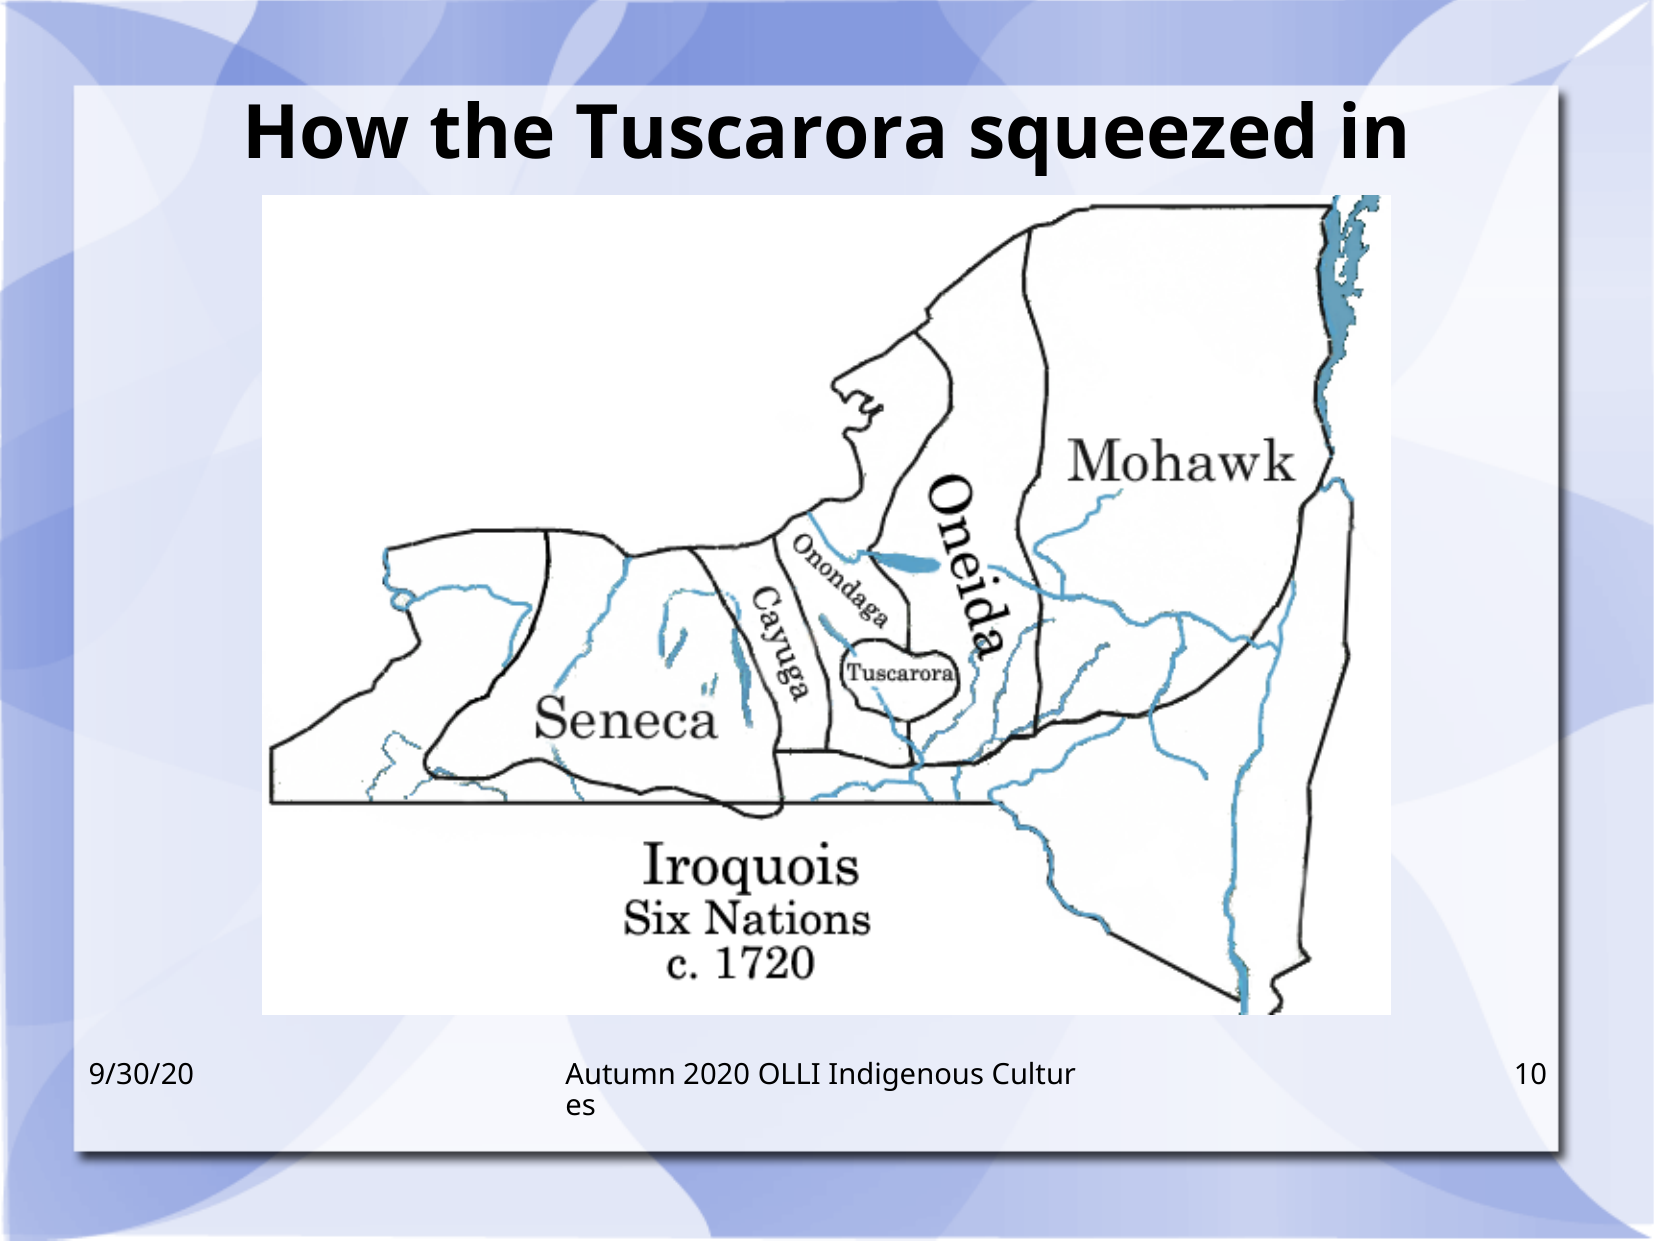

# How the Tuscarora squeezed in
9/30/20
Autumn 2020 OLLI Indigenous Cultures
10